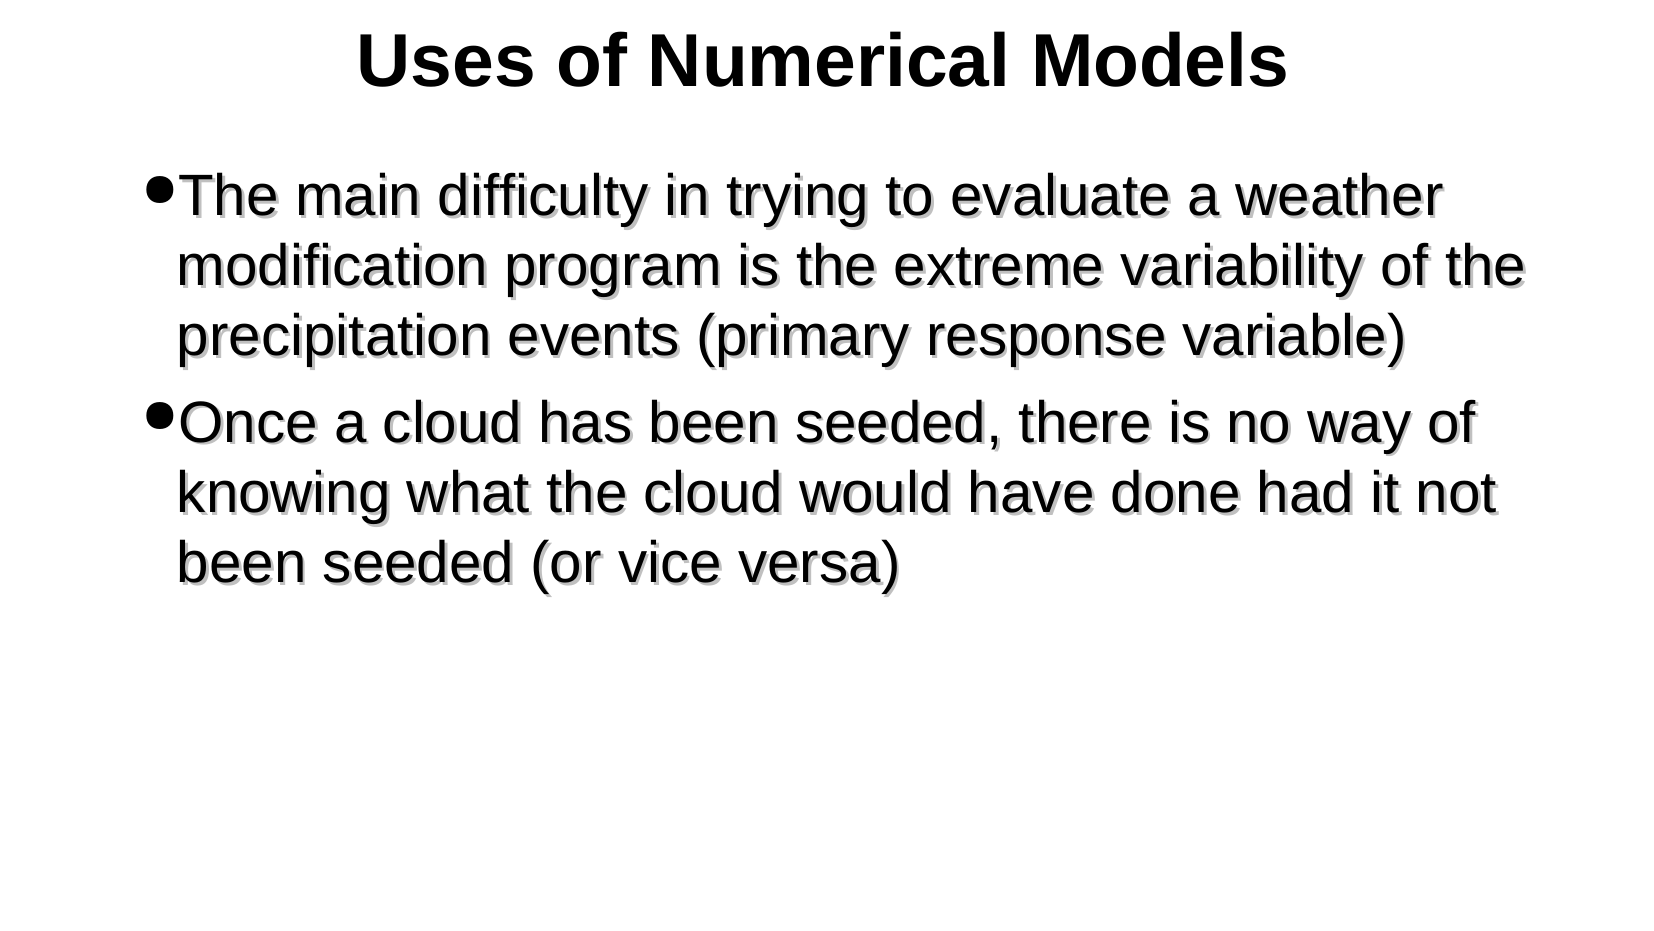

# Uses of Numerical Models
The main difficulty in trying to evaluate a weather modification program is the extreme variability of the precipitation events (primary response variable)
Once a cloud has been seeded, there is no way of knowing what the cloud would have done had it not been seeded (or vice versa)